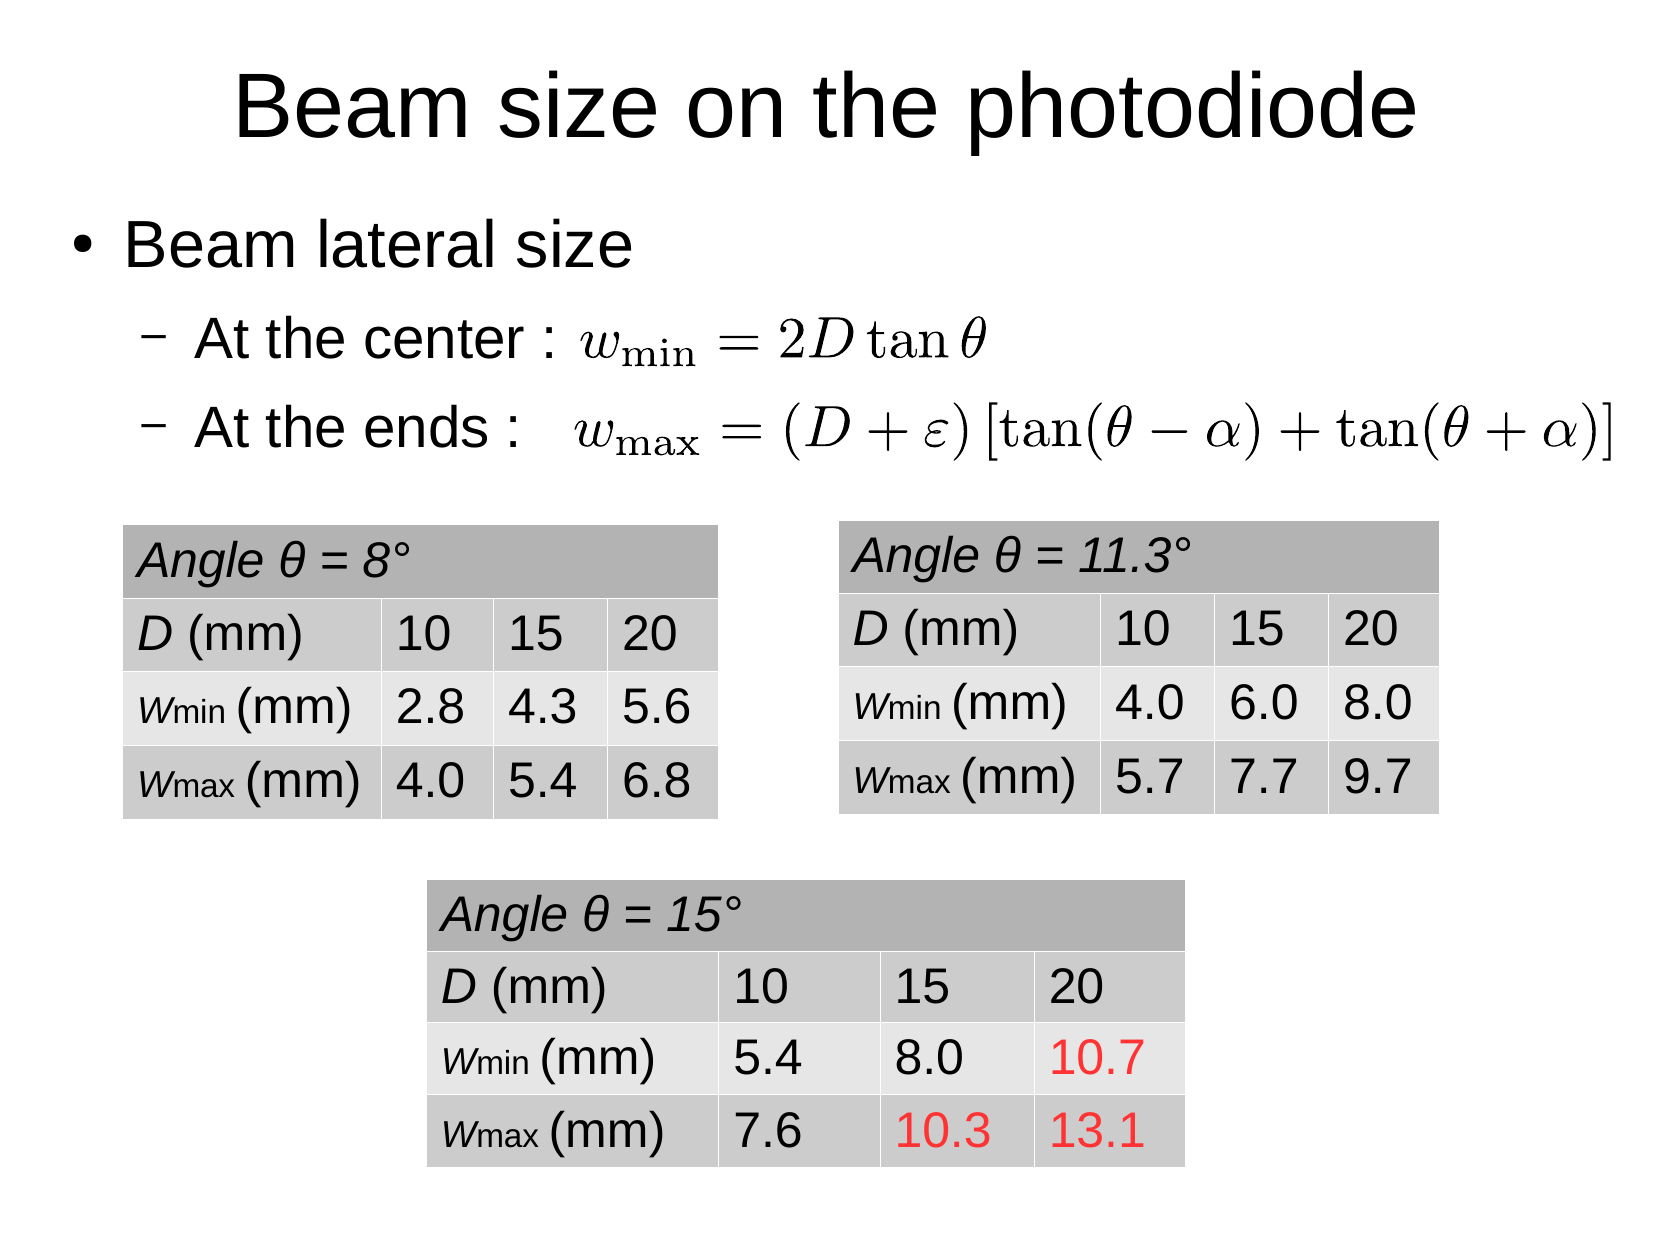

# Beam size on the photodiode
Beam lateral size
At the center :
At the ends :
| Angle θ = 11.3° | | | |
| --- | --- | --- | --- |
| D (mm) | 10 | 15 | 20 |
| Wmin (mm) | 4.0 | 6.0 | 8.0 |
| Wmax (mm) | 5.7 | 7.7 | 9.7 |
| Angle θ = 8° | | | |
| --- | --- | --- | --- |
| D (mm) | 10 | 15 | 20 |
| Wmin (mm) | 2.8 | 4.3 | 5.6 |
| Wmax (mm) | 4.0 | 5.4 | 6.8 |
| Angle θ = 15° | | | |
| --- | --- | --- | --- |
| D (mm) | 10 | 15 | 20 |
| Wmin (mm) | 5.4 | 8.0 | 10.7 |
| Wmax (mm) | 7.6 | 10.3 | 13.1 |